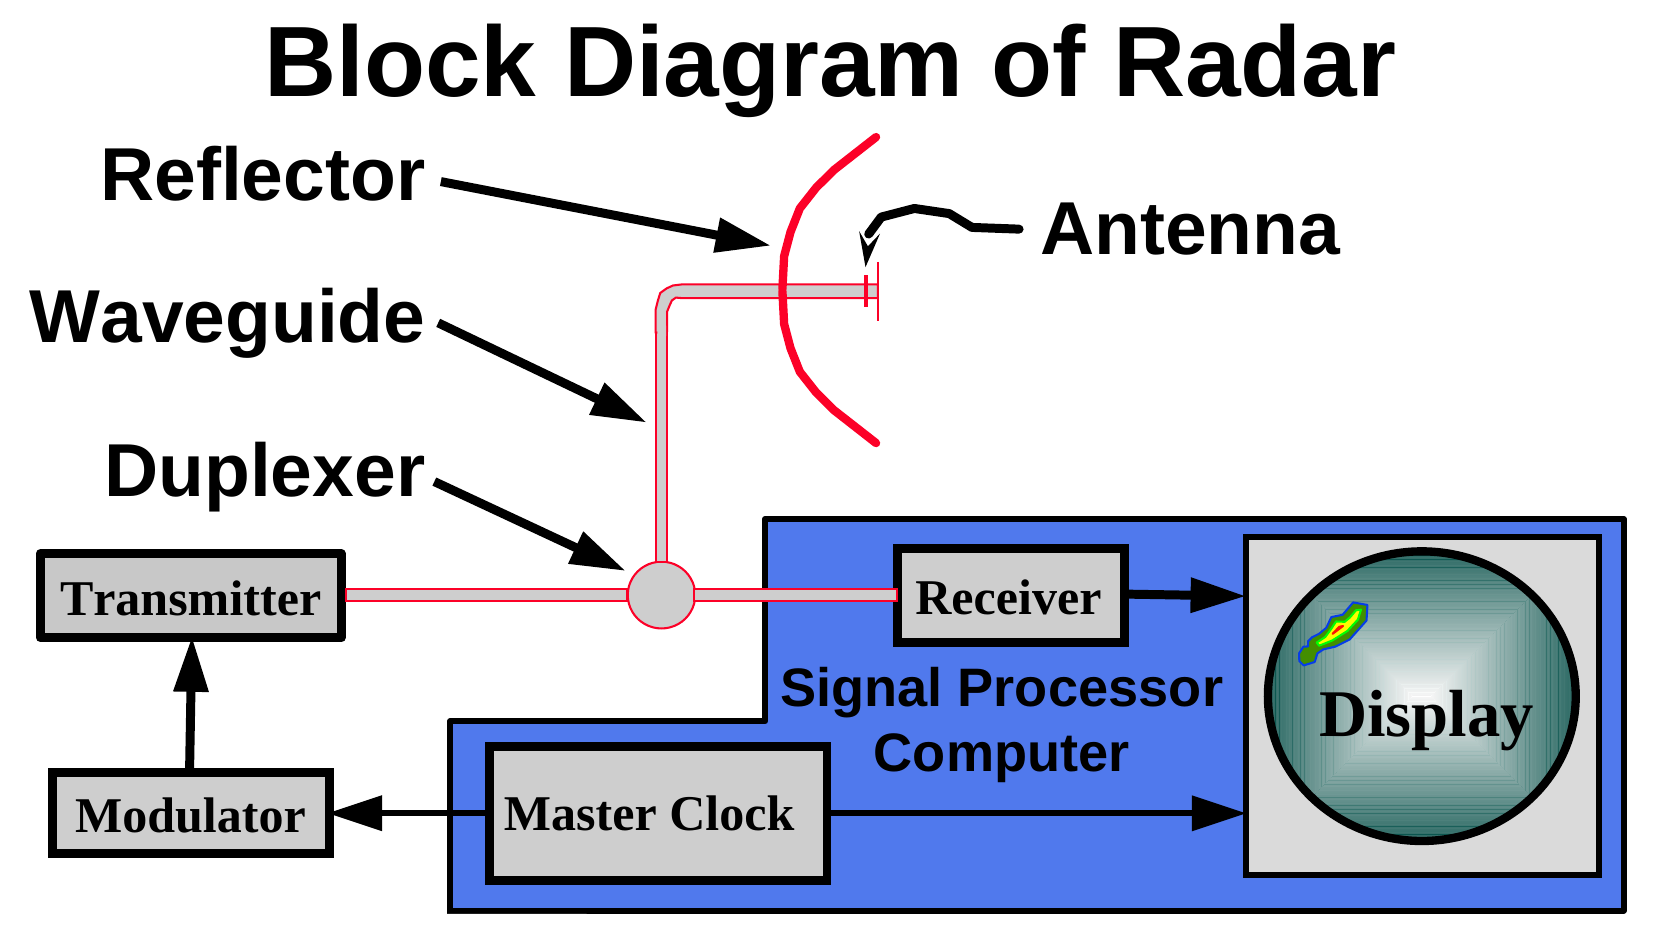

# Block Diagram of Radar
Reflector
Antenna
Waveguide
Duplexer
Transmitter
Receiver
Signal Processor
Computer
Display
Master Clock
Modulator